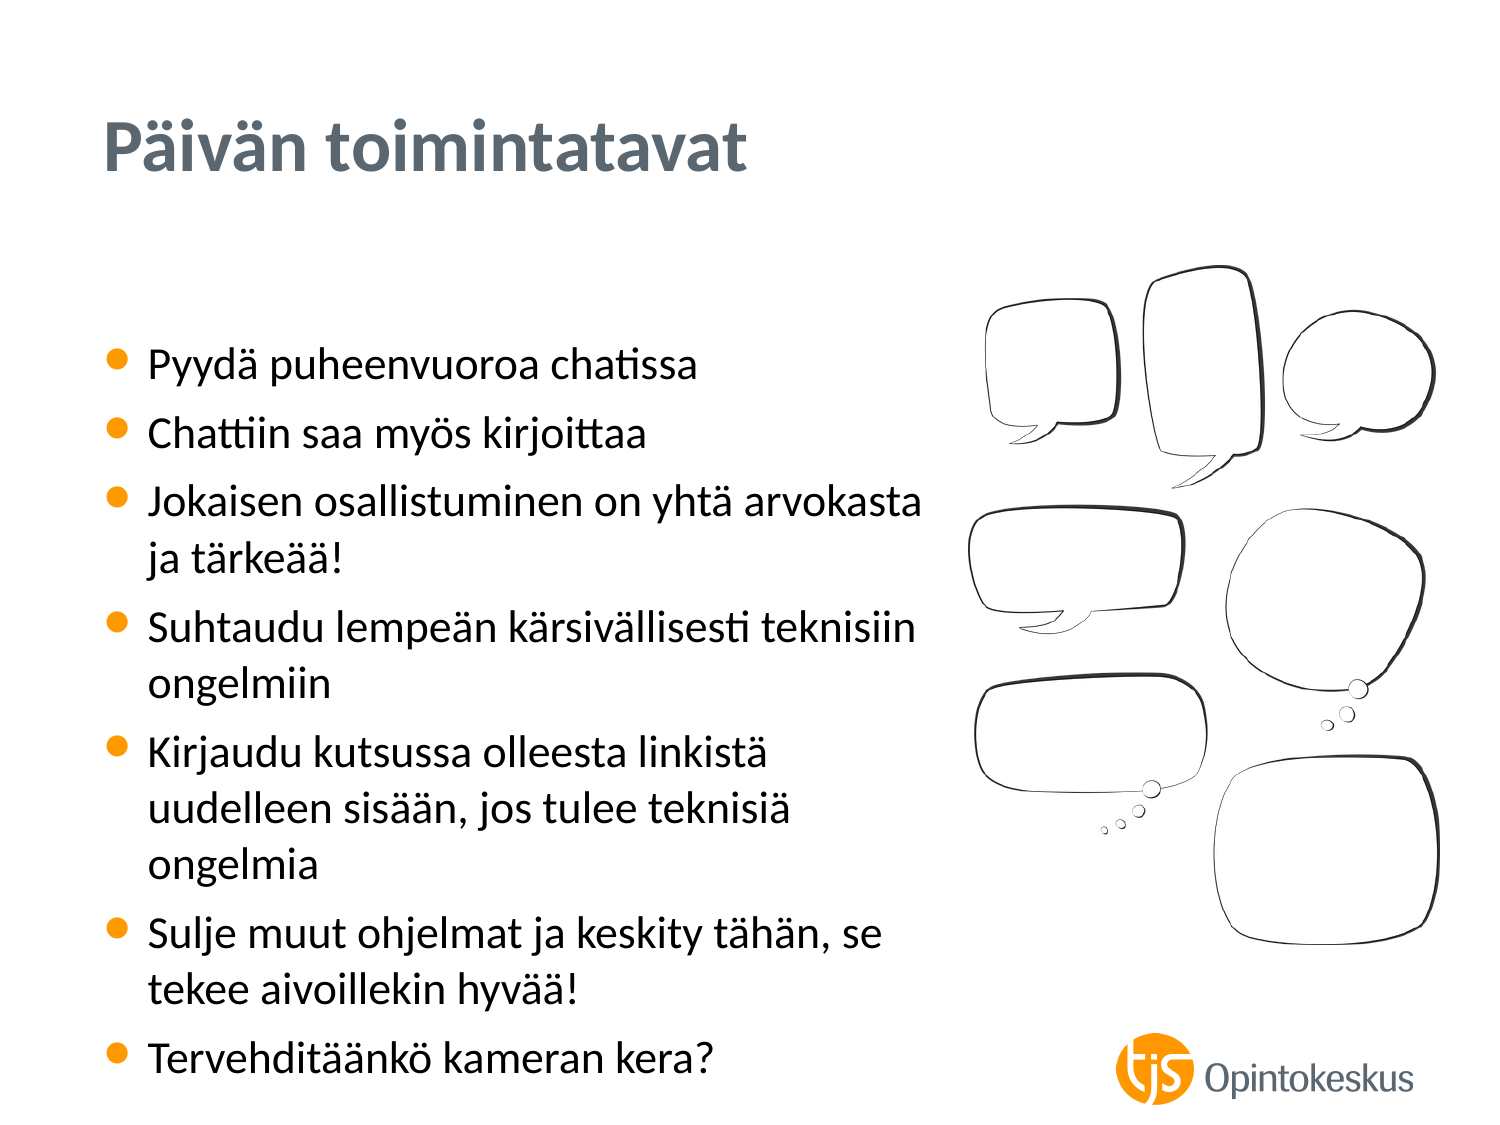

Päivän toimintatavat
# Pyydä puheenvuoroa chatissa
Chattiin saa myös kirjoittaa
Jokaisen osallistuminen on yhtä arvokasta ja tärkeää!
Suhtaudu lempeän kärsivällisesti teknisiin ongelmiin
Kirjaudu kutsussa olleesta linkistä uudelleen sisään, jos tulee teknisiä ongelmia
Sulje muut ohjelmat ja keskity tähän, se tekee aivoillekin hyvää!
Tervehditäänkö kameran kera?